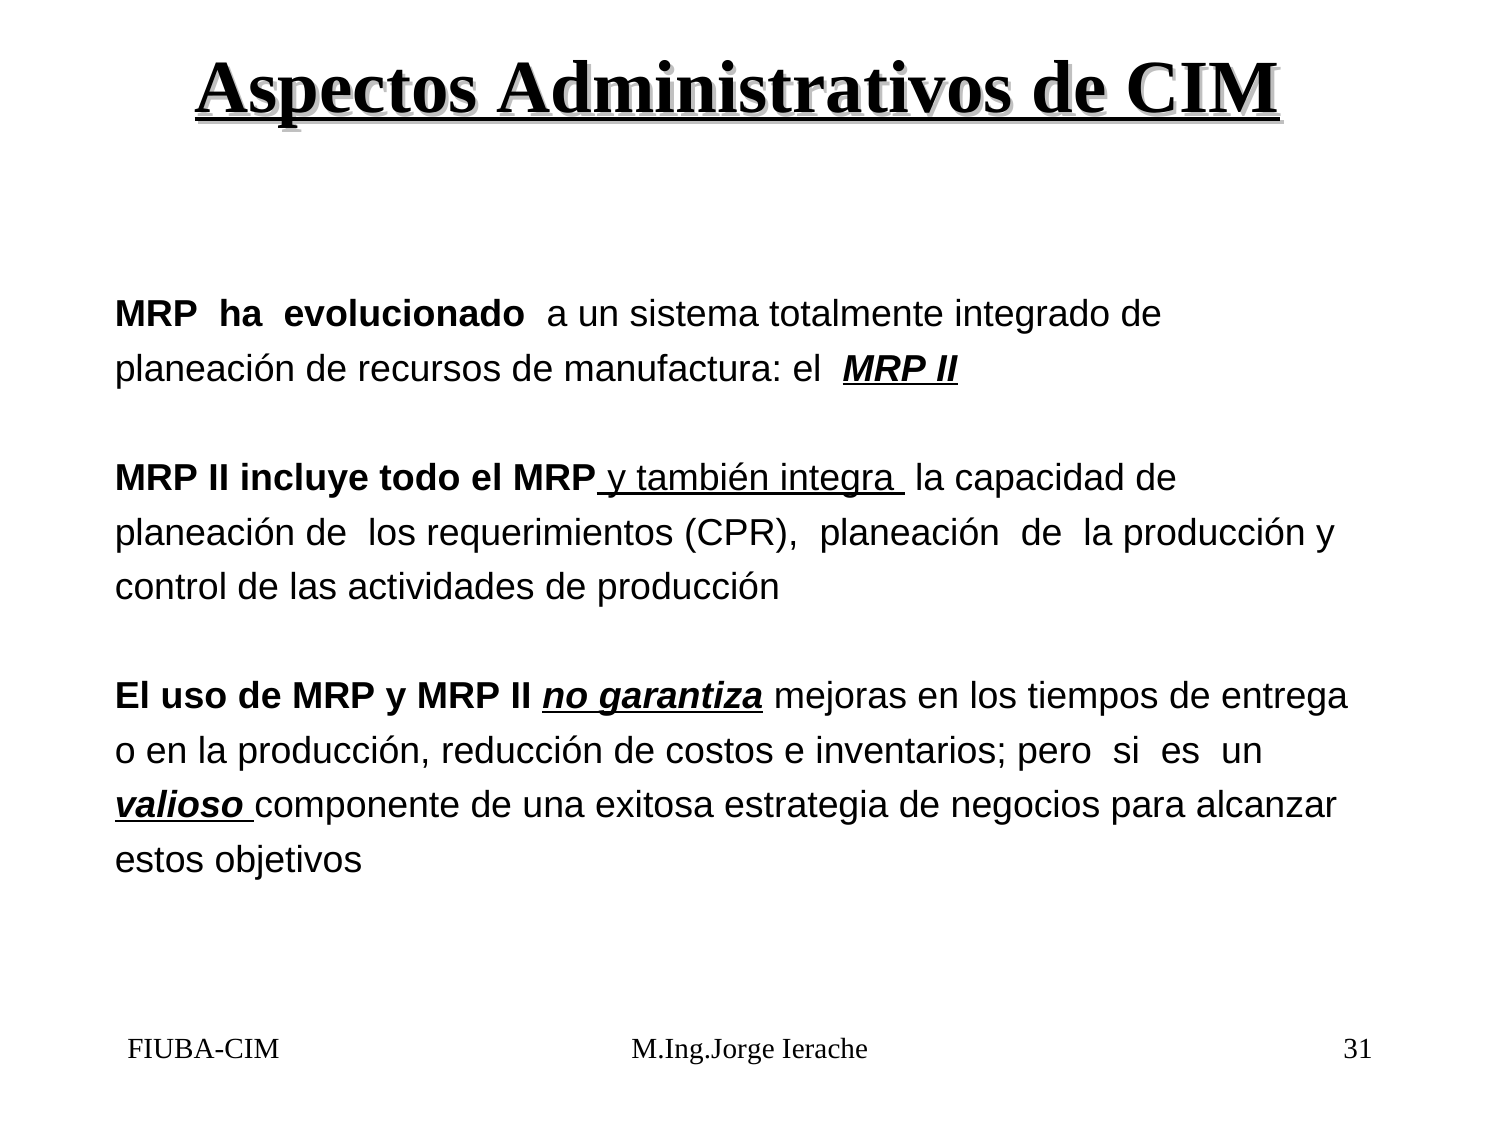

Aspectos Administrativos de CIM
MRP ha evolucionado a un sistema totalmente integrado de planeación de recursos de manufactura: el MRP II
MRP II incluye todo el MRP y también integra la capacidad de planeación de los requerimientos (CPR), planeación de la producción y control de las actividades de producción
El uso de MRP y MRP II no garantiza mejoras en los tiempos de entrega o en la producción, reducción de costos e inventarios; pero si es un valioso componente de una exitosa estrategia de negocios para alcanzar estos objetivos
FIUBA-CIM
M.Ing.Jorge Ierache
31